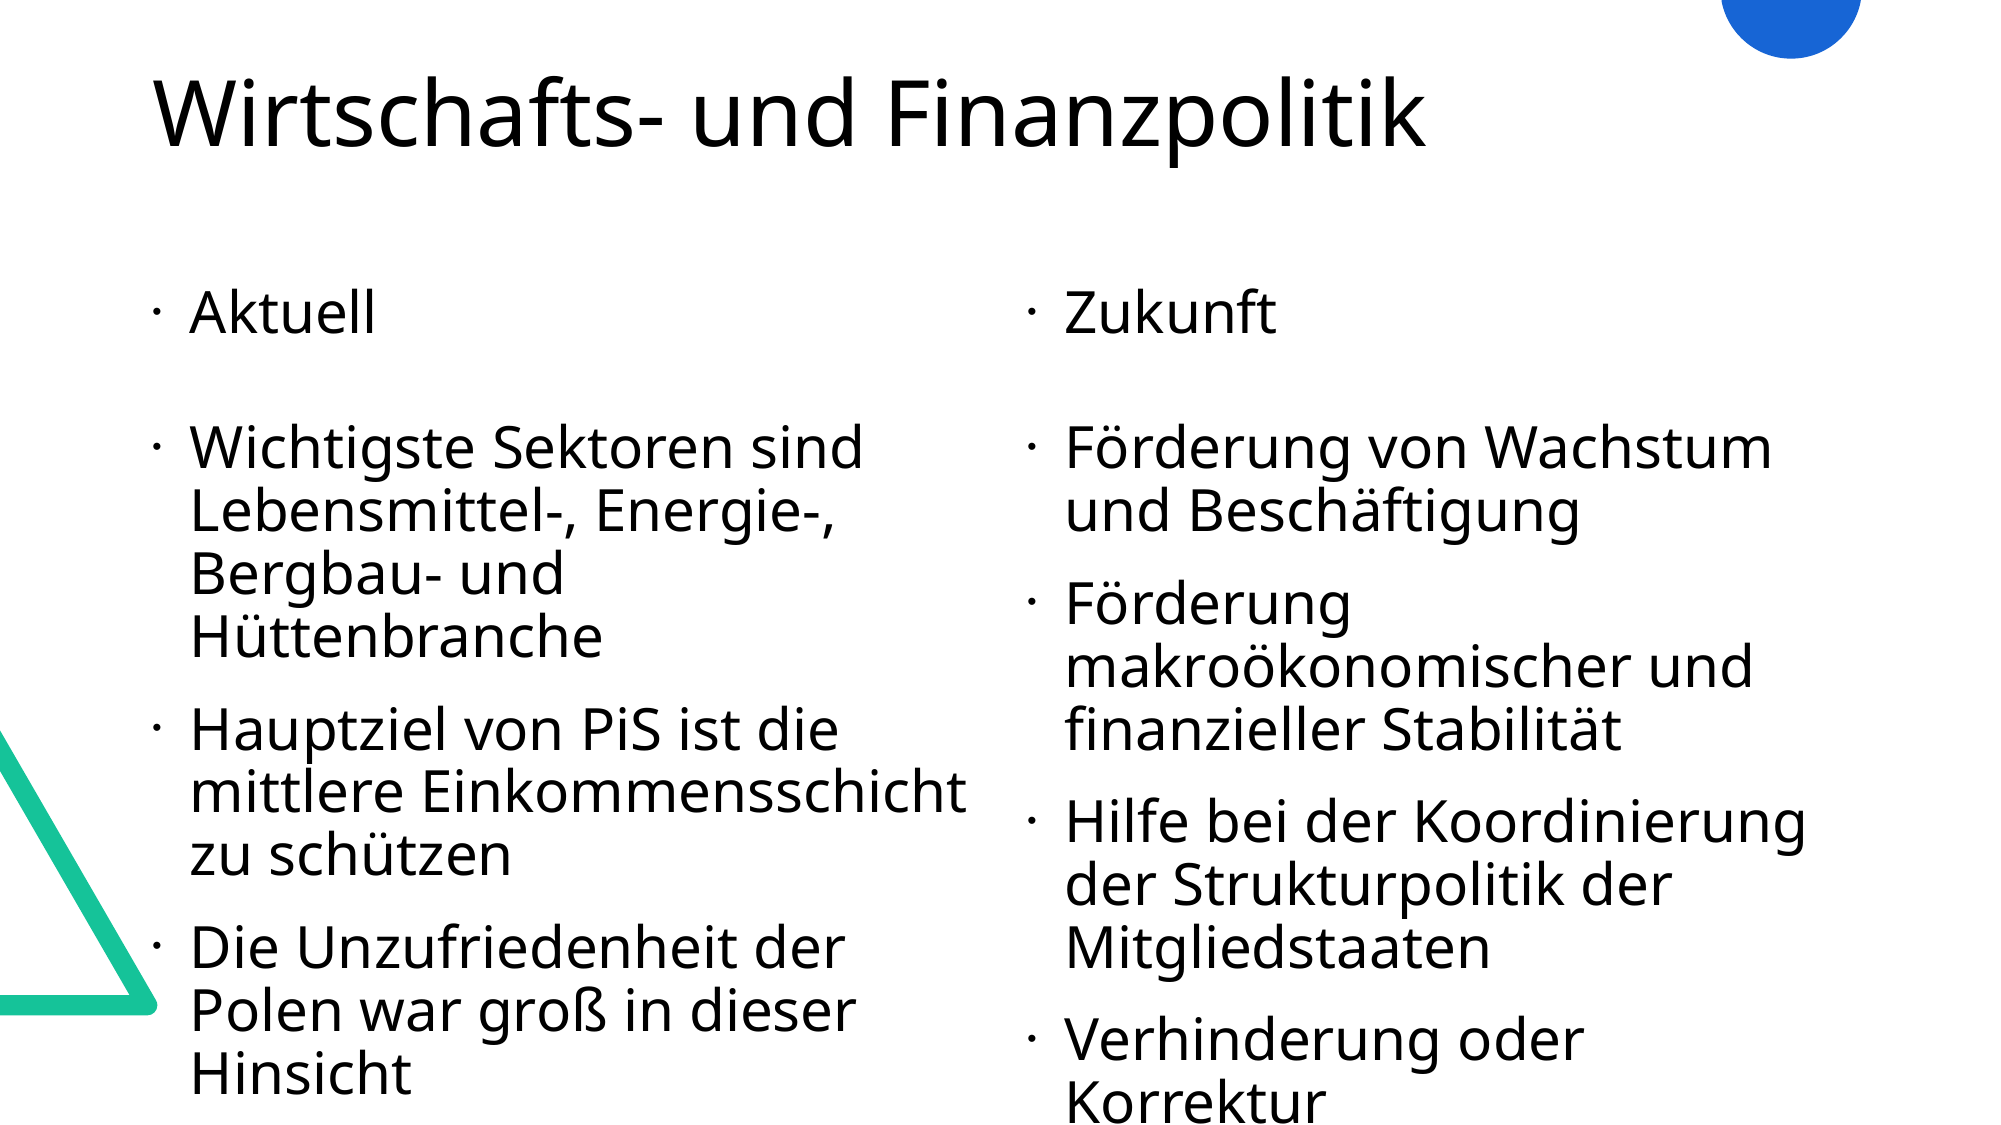

# Wirtschafts- und Finanzpolitik
Aktuell
Zukunft
Wichtigste Sektoren sind Lebensmittel-, Energie-, Bergbau- und Hüttenbranche
Hauptziel von PiS ist die mittlere Einkommensschicht zu schützen
Die Unzufriedenheit der Polen war groß in dieser Hinsicht
Polens Wirtschaft könnte 2022 schneller wachsen als der EU-Durchschnitt
Förderung von Wachstum und Beschäftigung
Förderung makroökonomischer und finanzieller Stabilität
Hilfe bei der Koordinierung der Strukturpolitik der Mitgliedstaaten
Verhinderung oder Korrektur makroökonomischer Ungleichgewichte